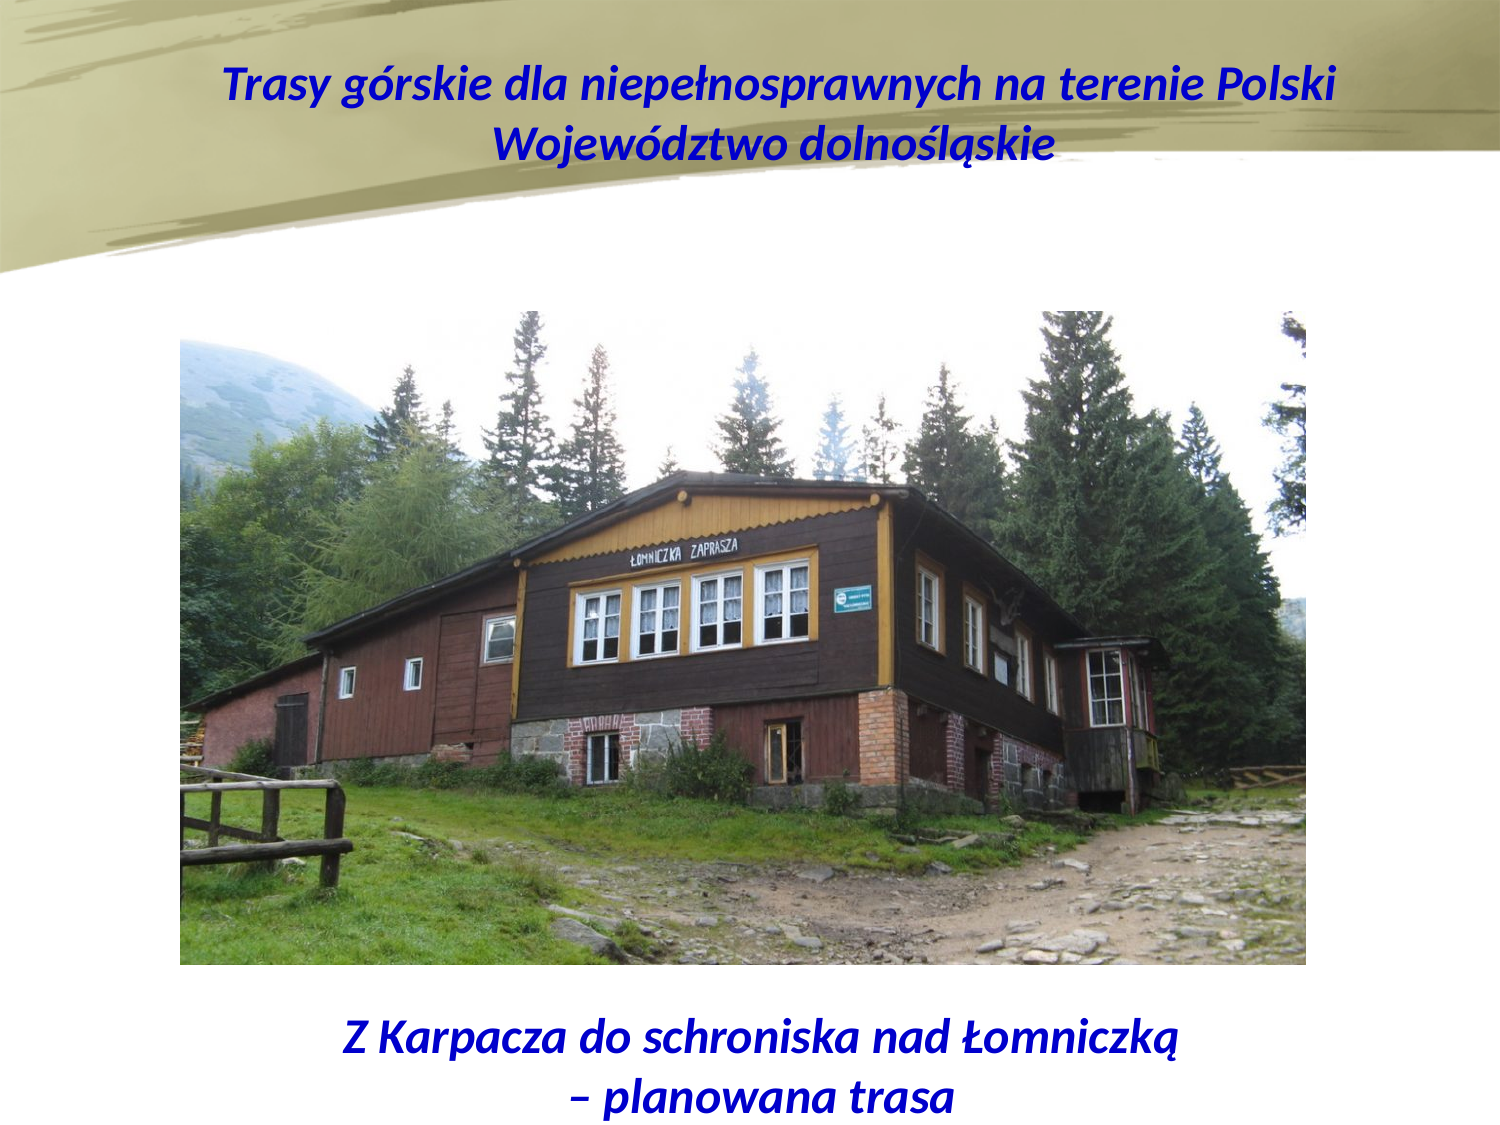

Trasy górskie dla niepełnosprawnych na terenie Polski
Województwo dolnośląskie
Z Karpacza do schroniska nad Łomniczką
– planowana trasa